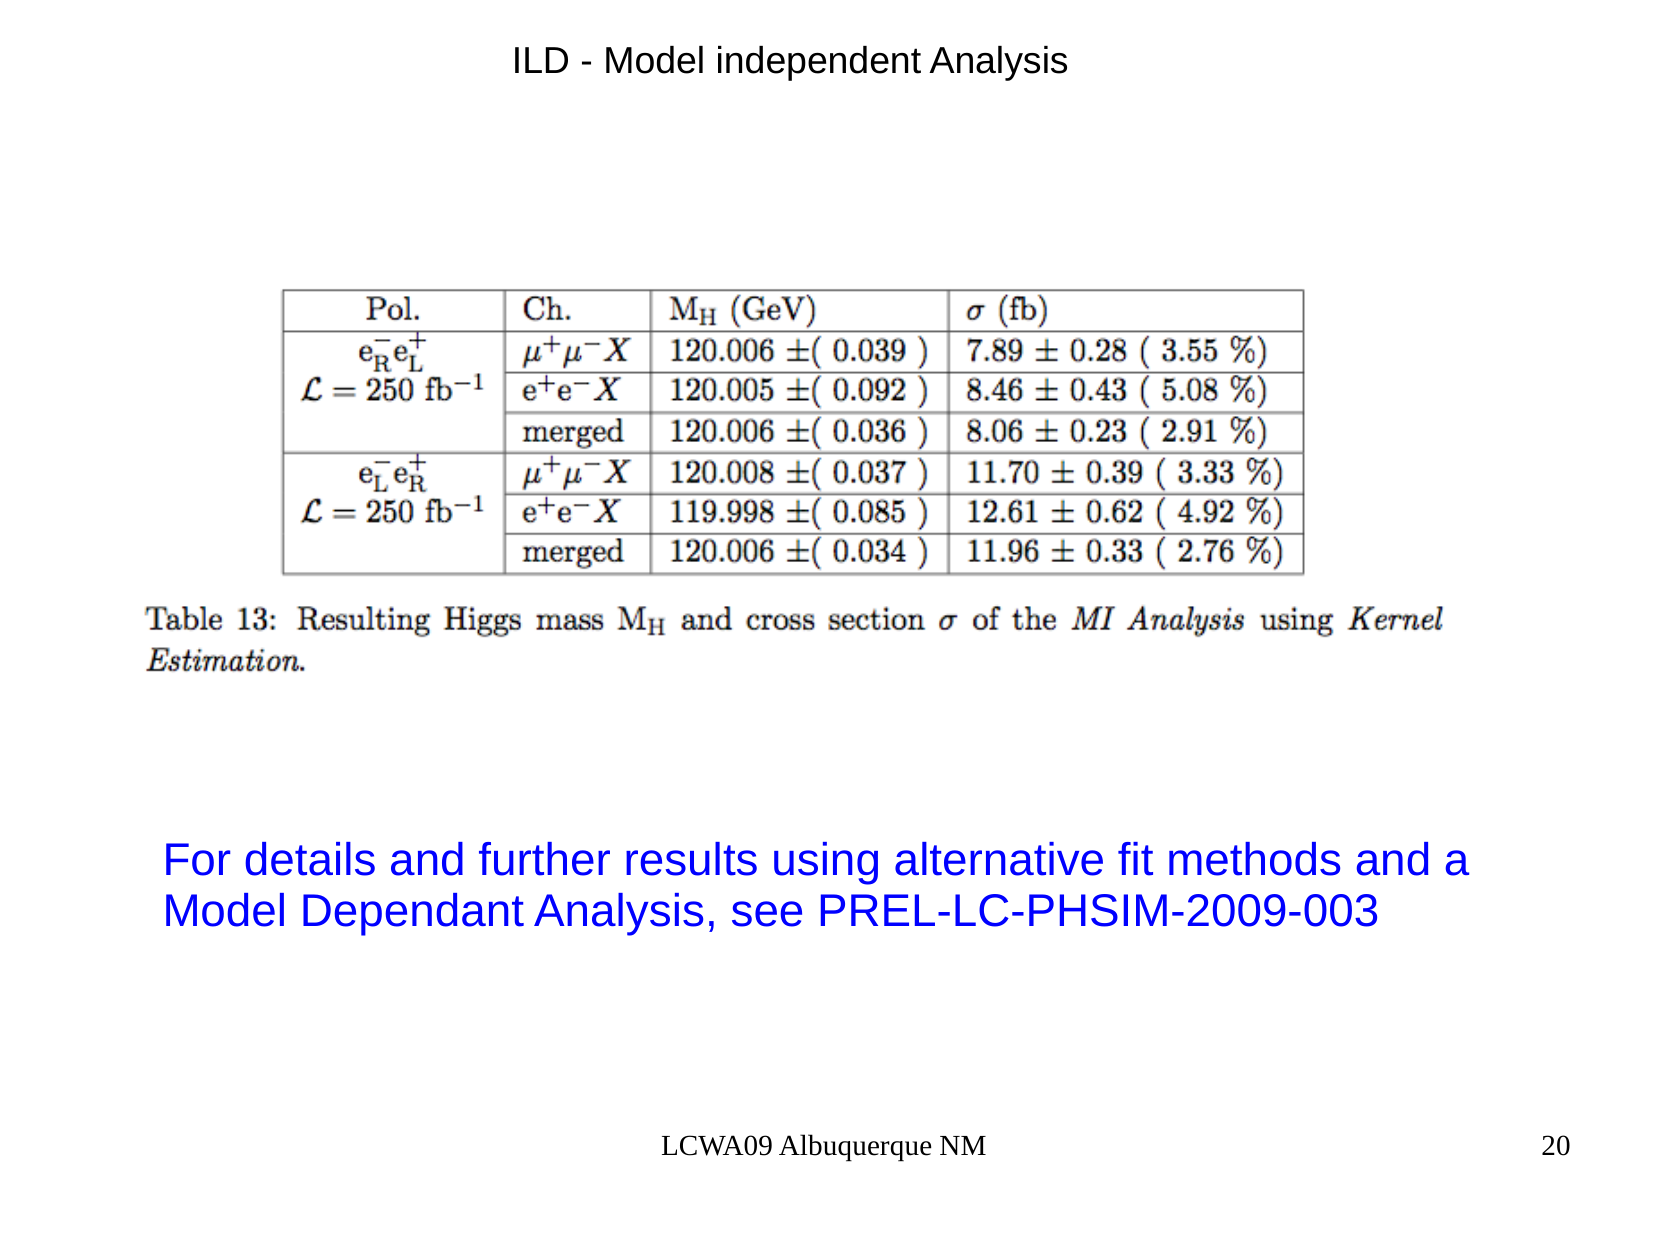

ILD - Model independent Analysis
For details and further results using alternative fit methods and a
Model Dependant Analysis, see PREL-LC-PHSIM-2009-003
LCWA09 albuquerque NM
20